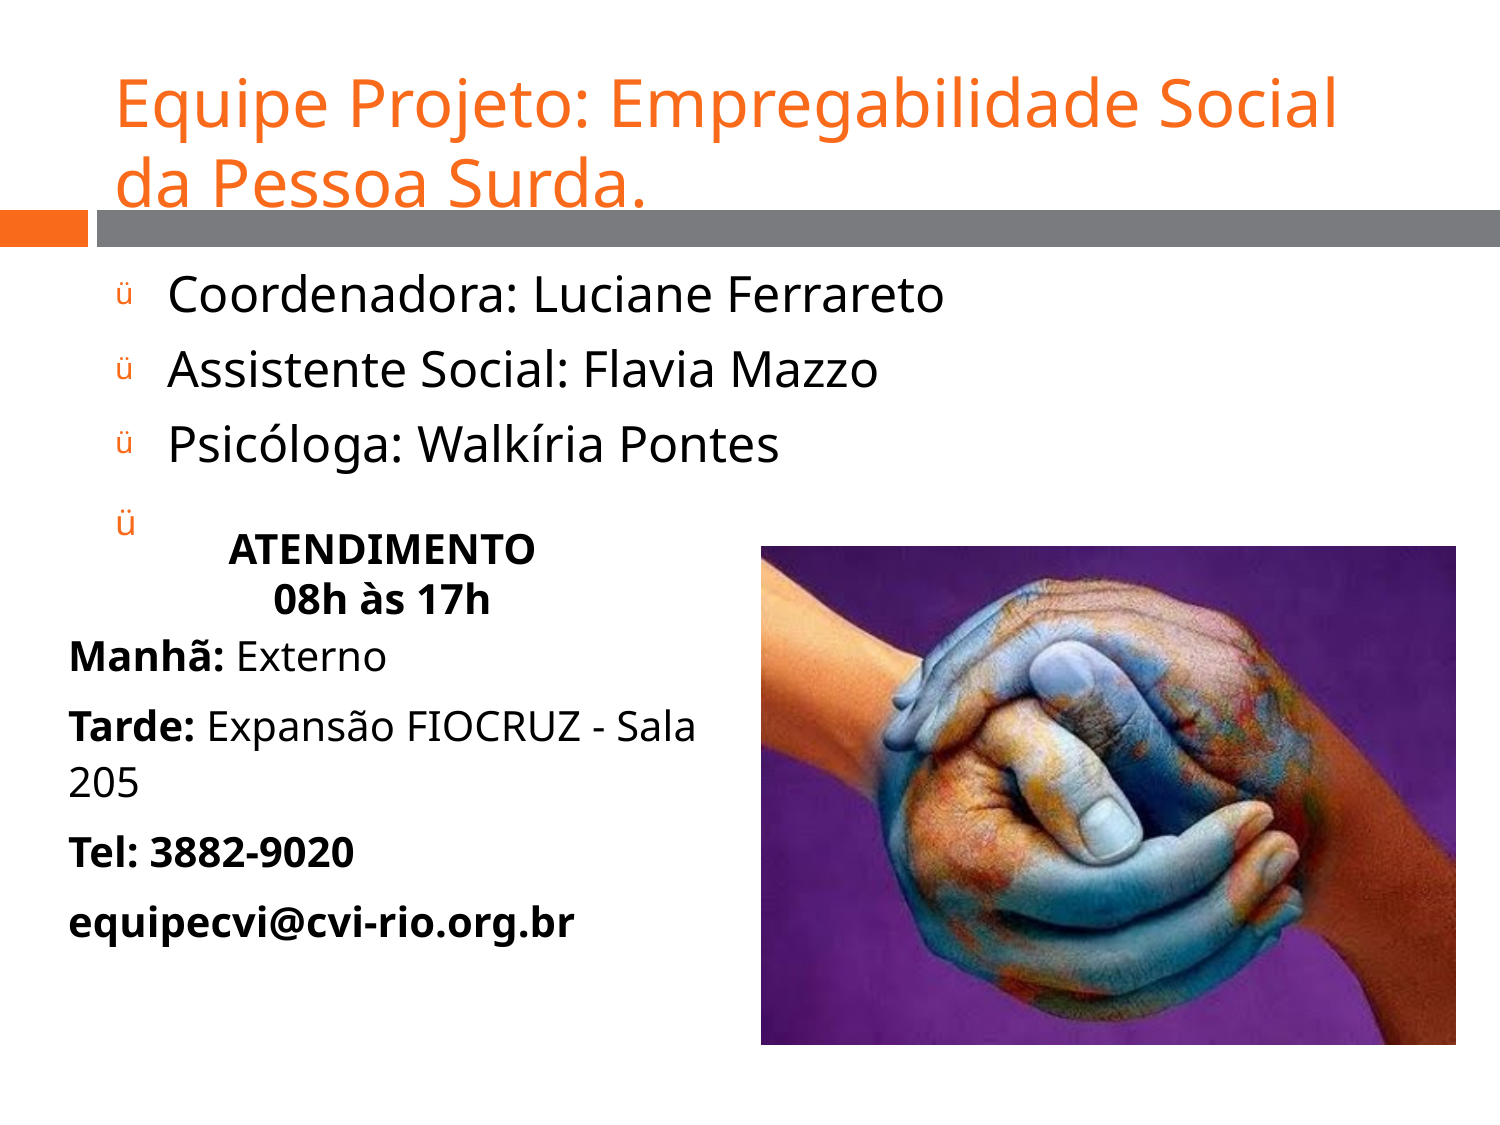

# Equipe Projeto: Empregabilidade Social da Pessoa Surda.
Coordenadora: Luciane Ferrareto
Assistente Social: Flavia Mazzo
Psicóloga: Walkíria Pontes
ATENDIMENTO
08h às 17h
Manhã: Externo
Tarde: Expansão FIOCRUZ - Sala 205
Tel: 3882-9020
equipecvi@cvi-rio.org.br